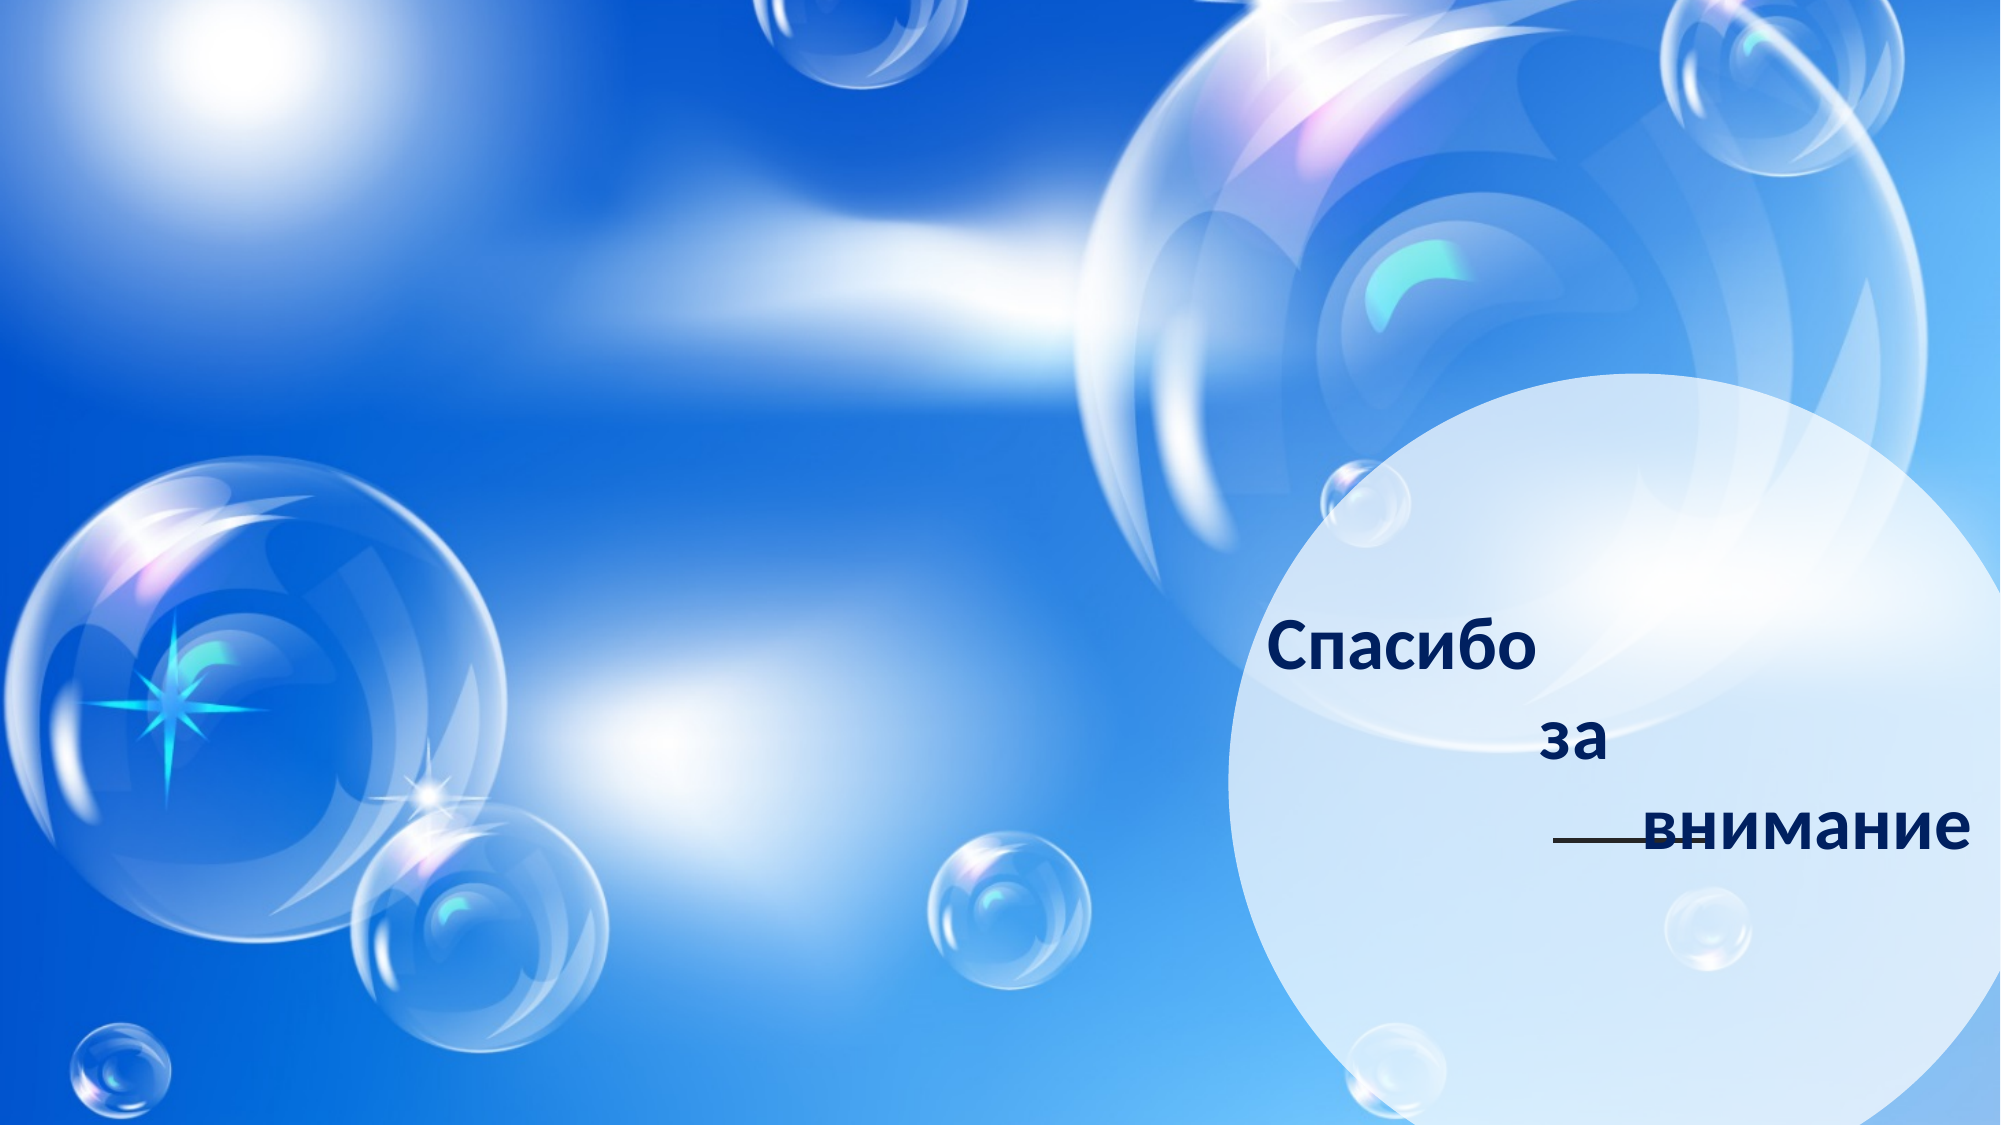

Спасибо
                    за
                          внимание